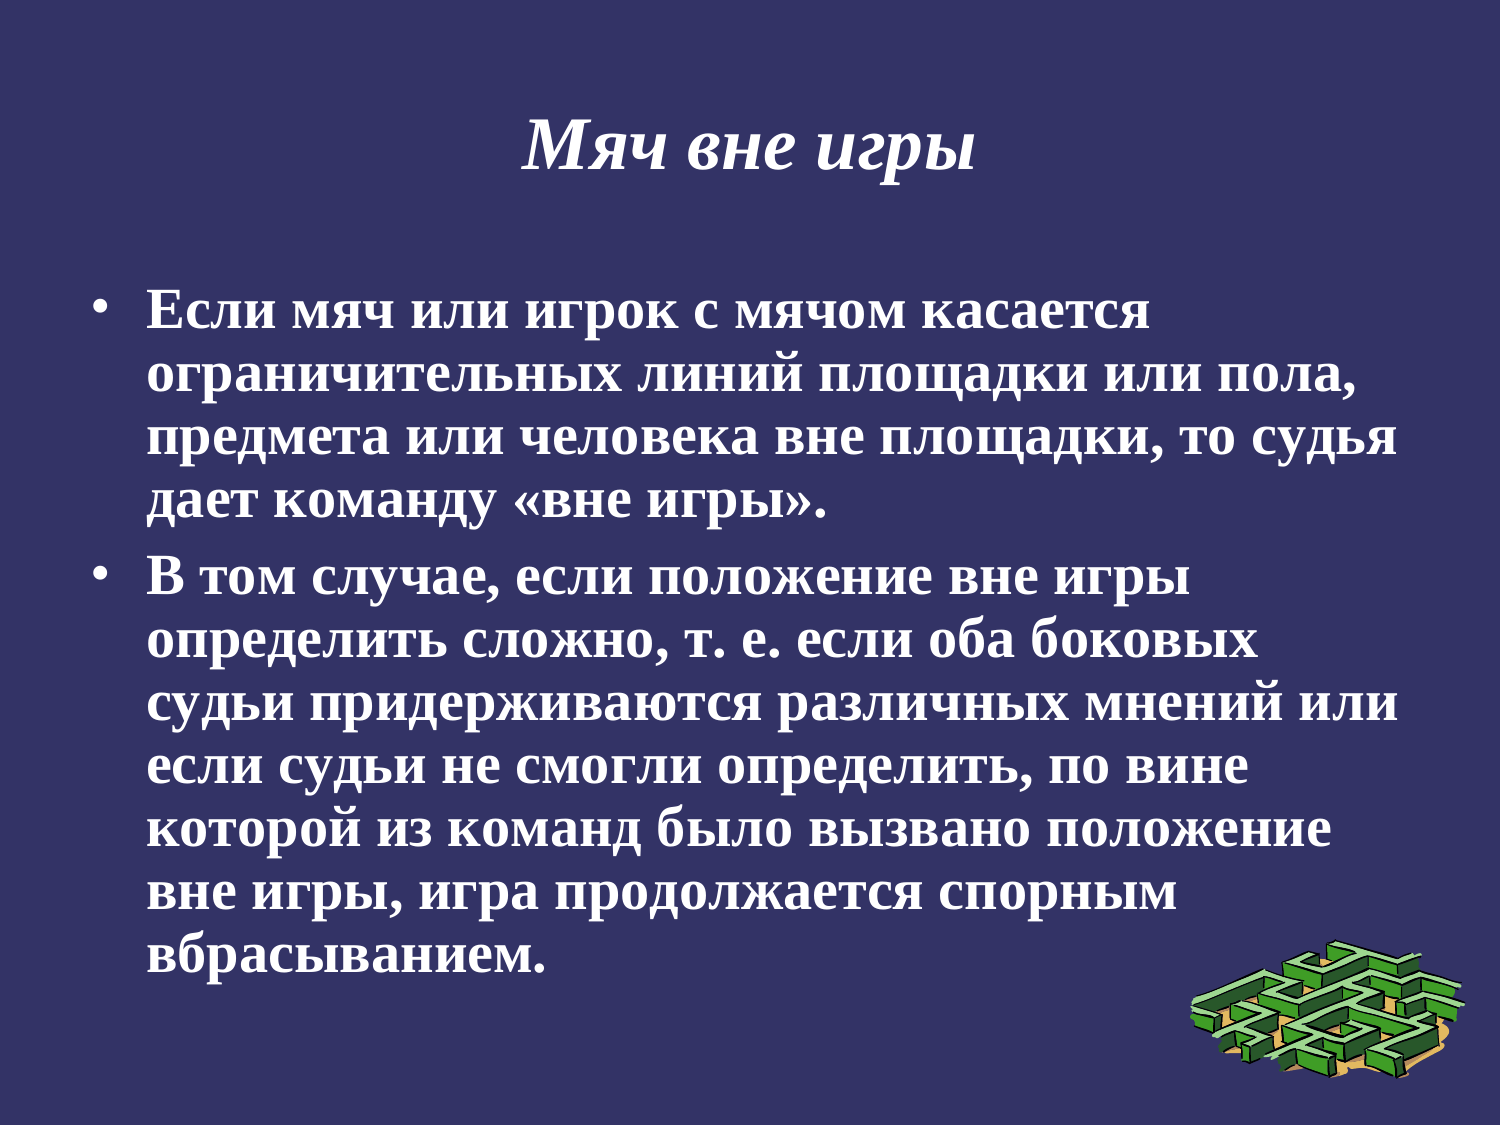

# Мяч вне игры
Если мяч или игрок с мячом касается ограничительных линий площадки или пола, предмета или человека вне площадки, то судья дает команду «вне игры».
В том случае, если положение вне игры определить сложно, т. е. если оба боковых судьи придерживаются различных мнений или если судьи не смогли определить, по вине которой из команд было вызвано положение вне игры, игра продолжается спорным вбрасыванием.